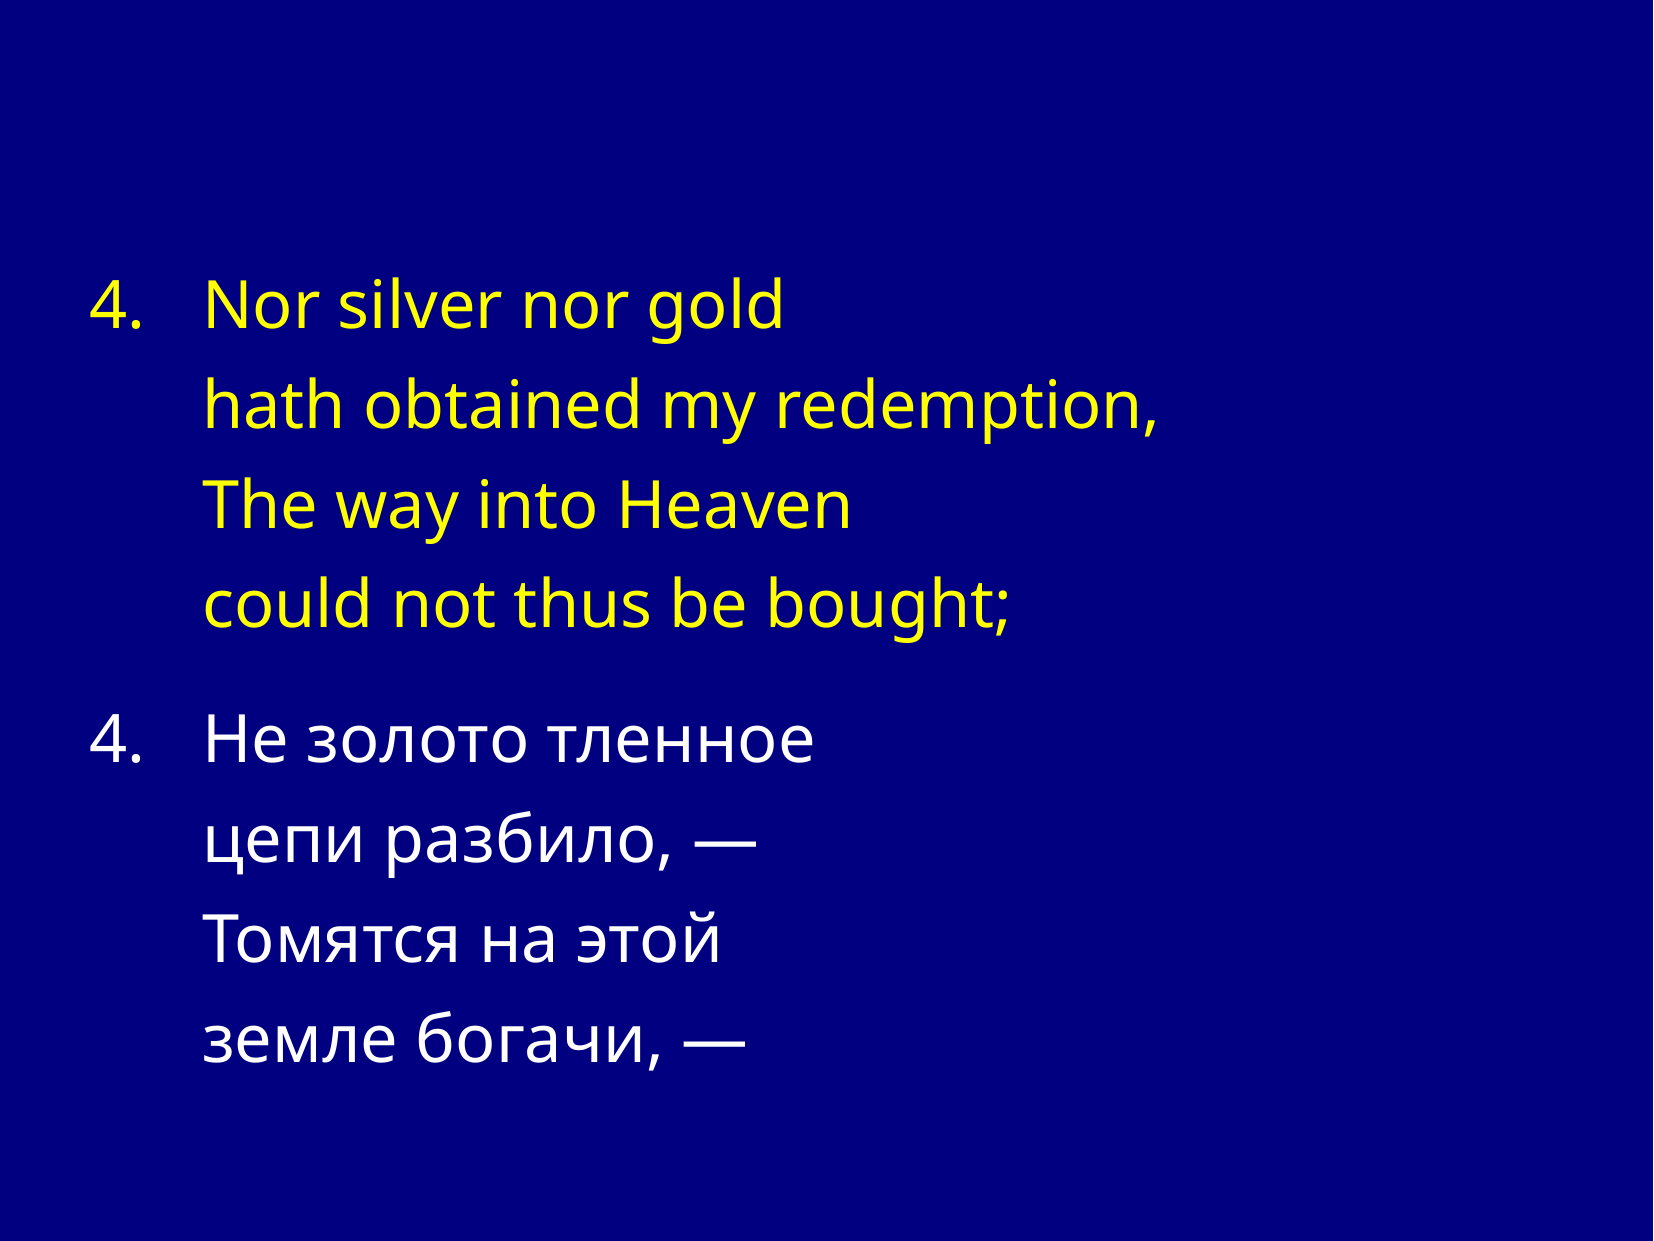

4.	Nor silver nor gold
	hath obtained my redemption,
	The way into Heaven
	could not thus be bought;
4.	Не золото тленное
	цепи разбило, —
	Томятся на этой
	земле богачи, —